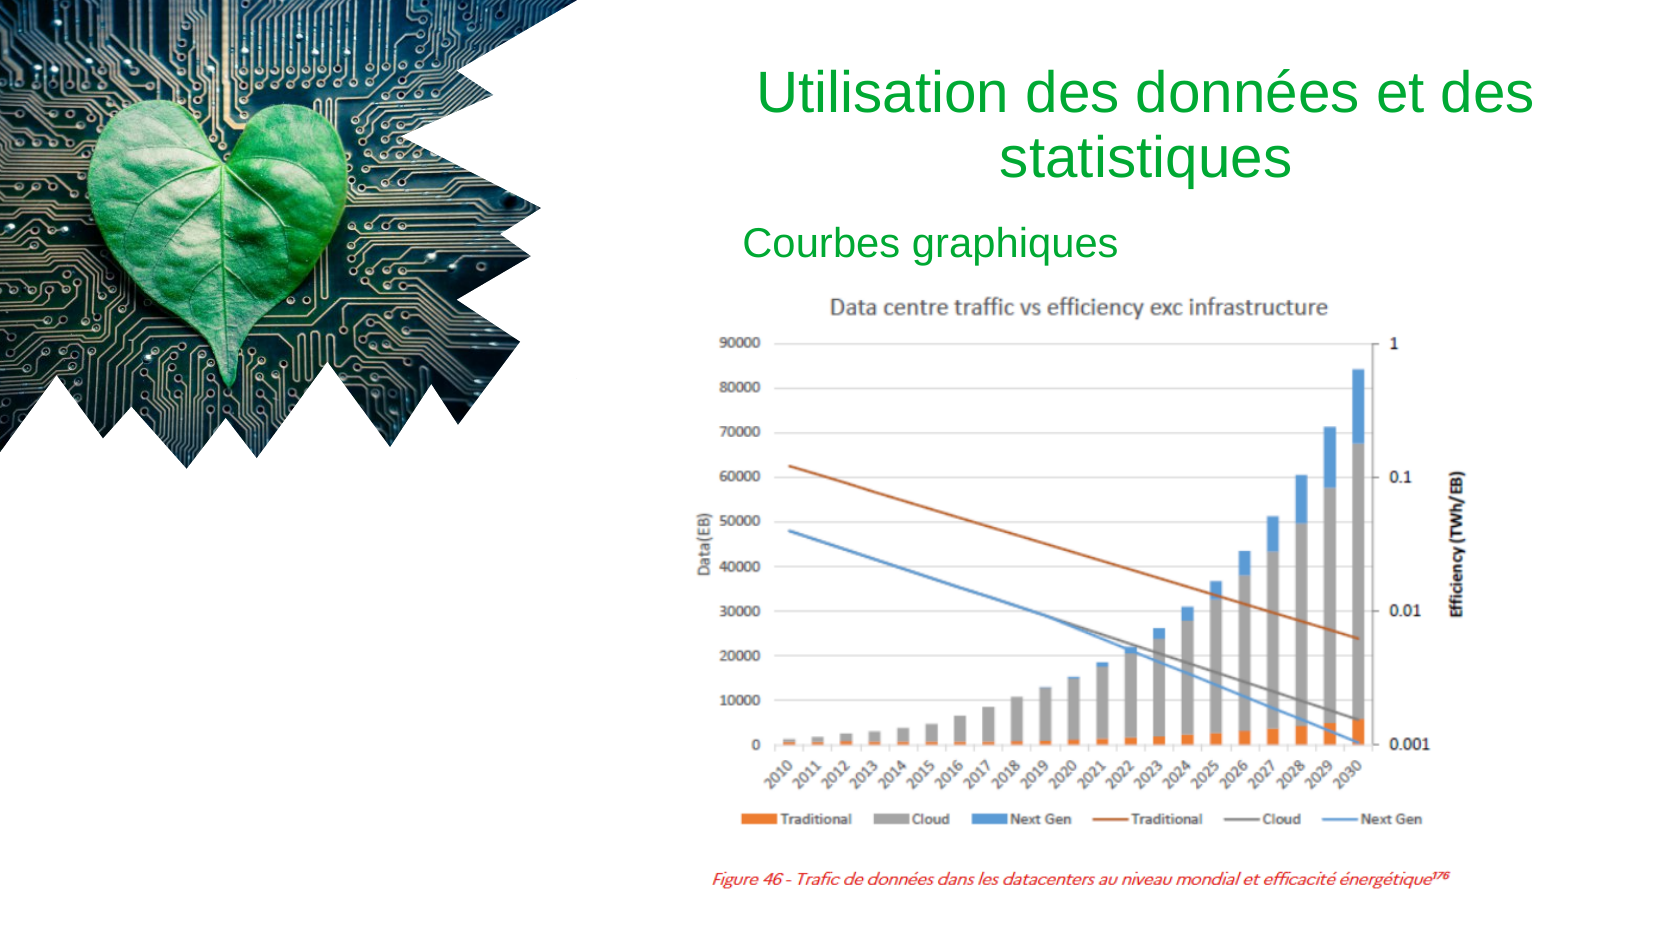

Utilisation des données et des statistiques
Courbes graphiques
Une courbe permet de représenter des données qui évoluent en fonction d’un paramètre (souvent le temps). La courbe met alors en évidence les hausses ou les baisses ainsi que les effets de maximum et/ou de minimum.